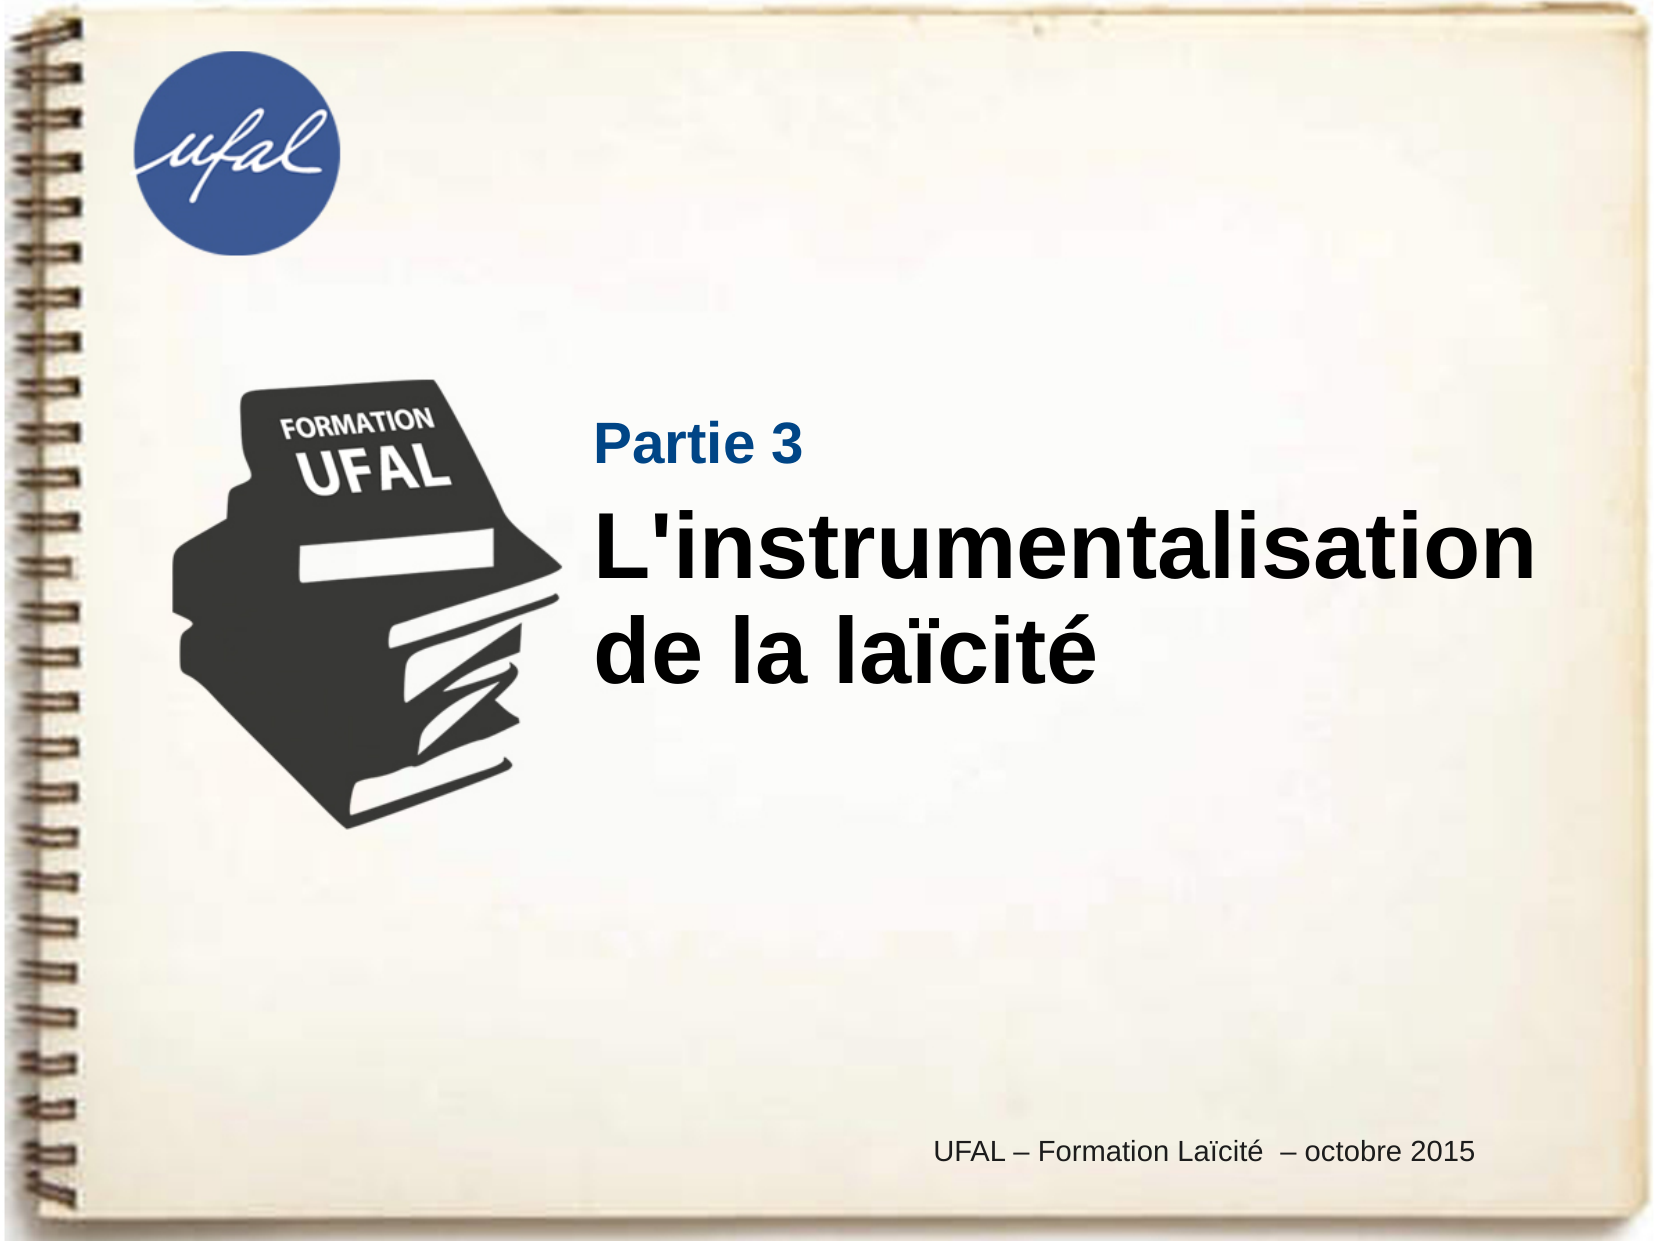

Partie 3
L'instrumentalisation de la laïcité
UFAL – Formation Laïcité – octobre 2015